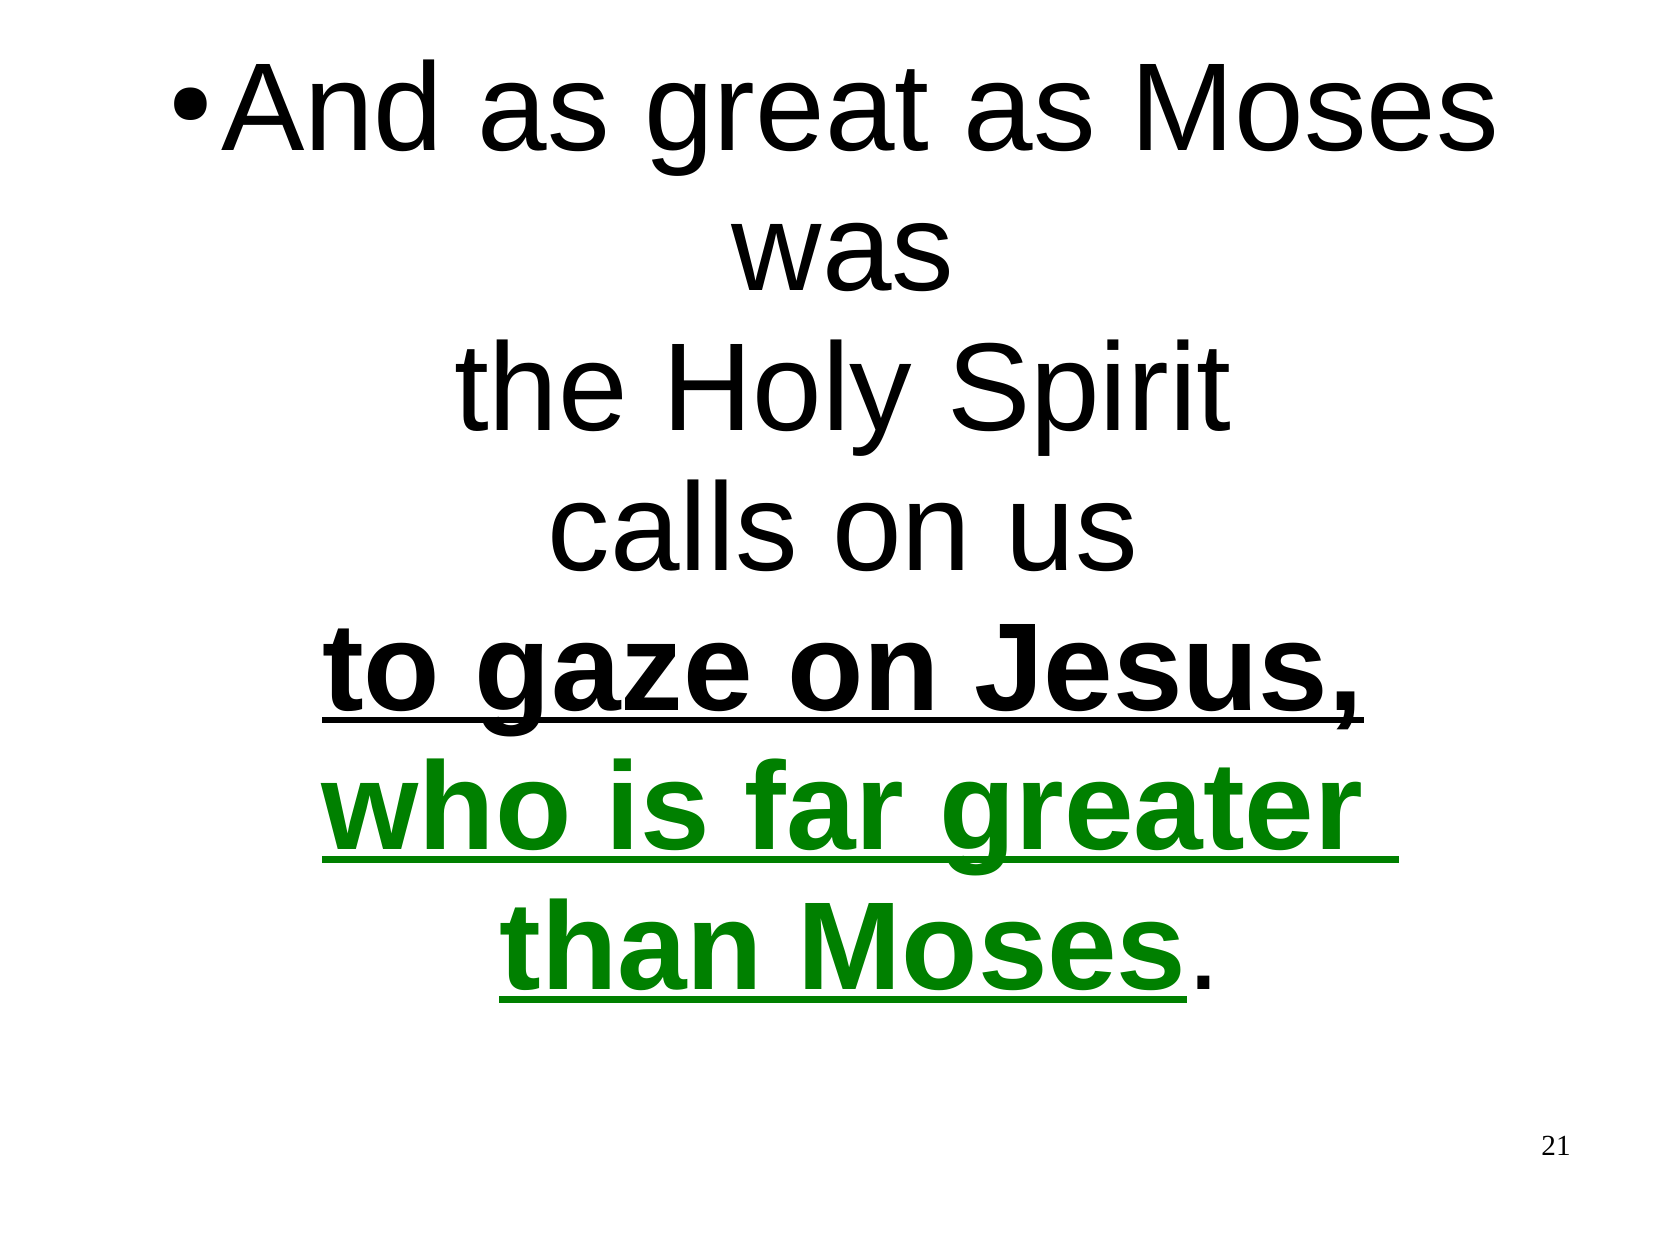

# And as great as Moses was the Holy Spirit calls on us to gaze on Jesus, who is far greater than Moses.
21